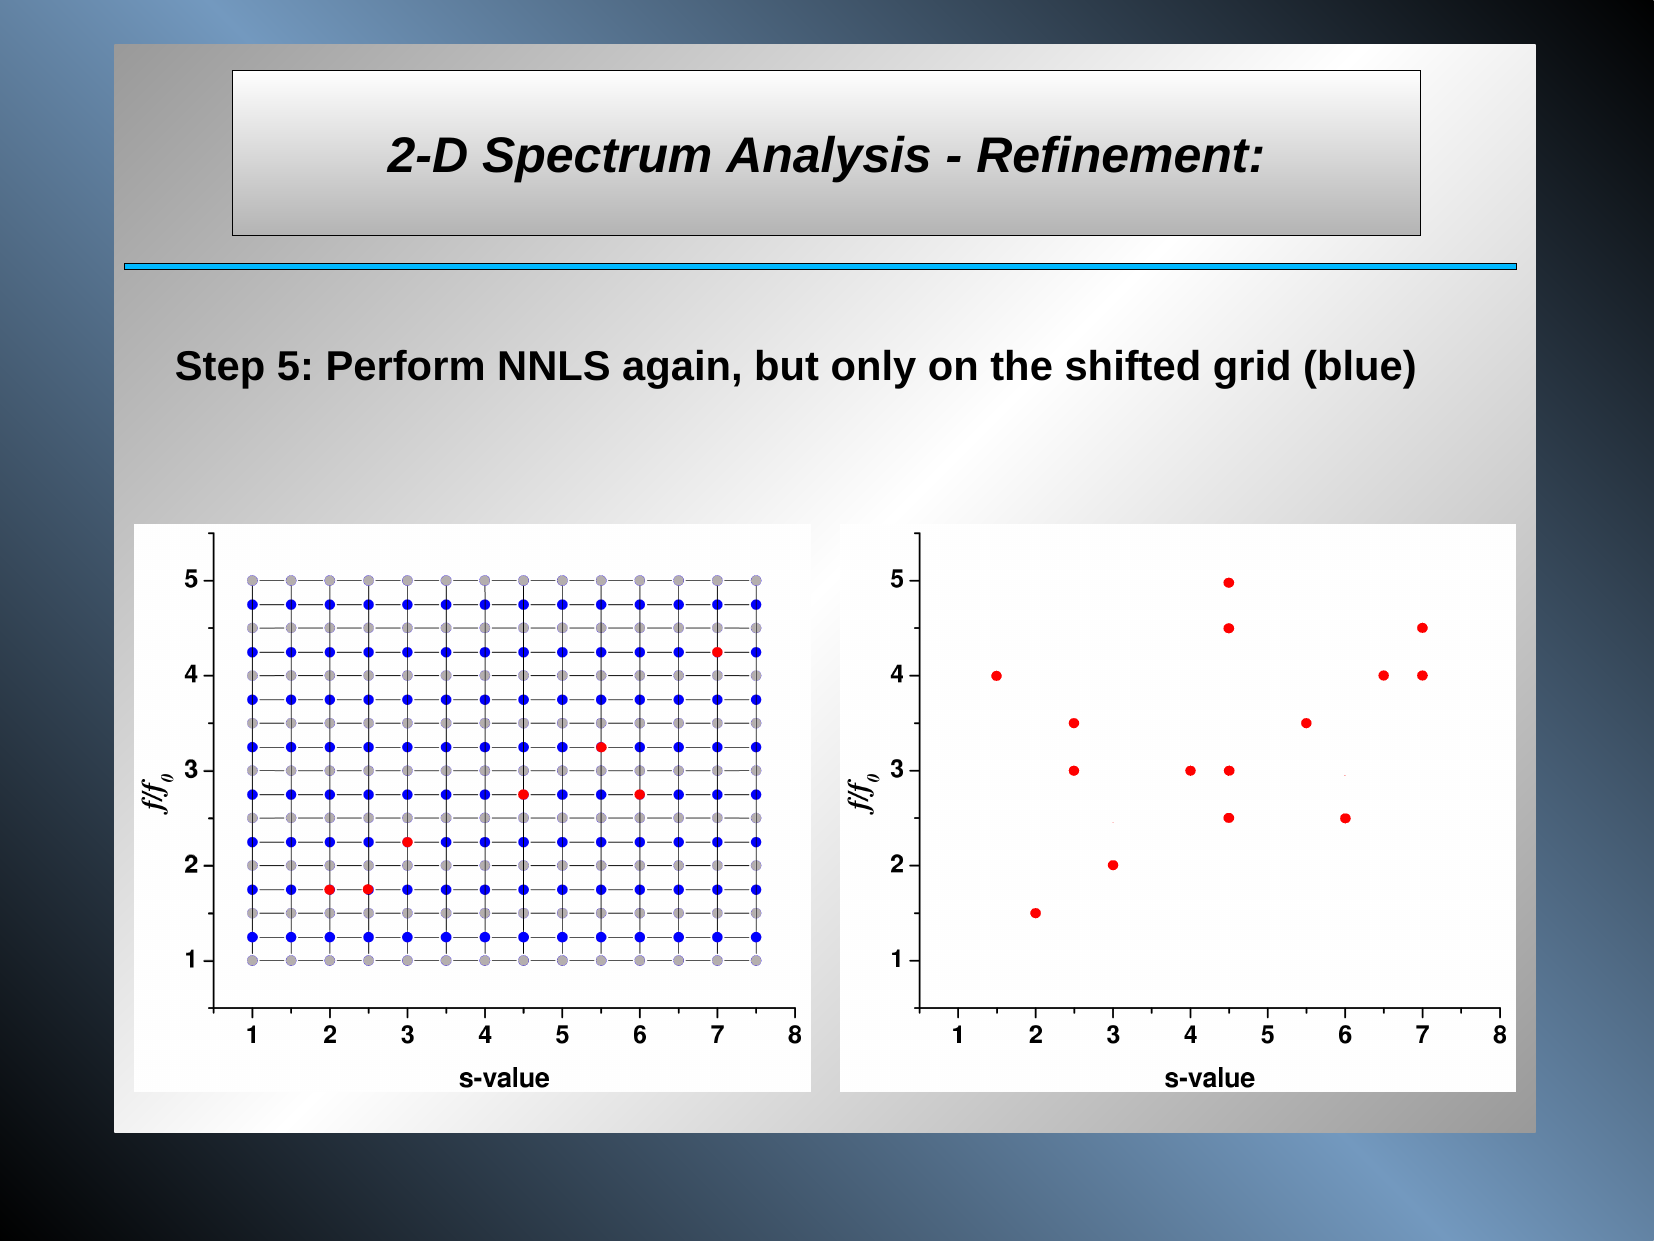

2-D Spectrum Analysis - Refinement:
Step 5: Perform NNLS again, but only on the shifted grid (blue)